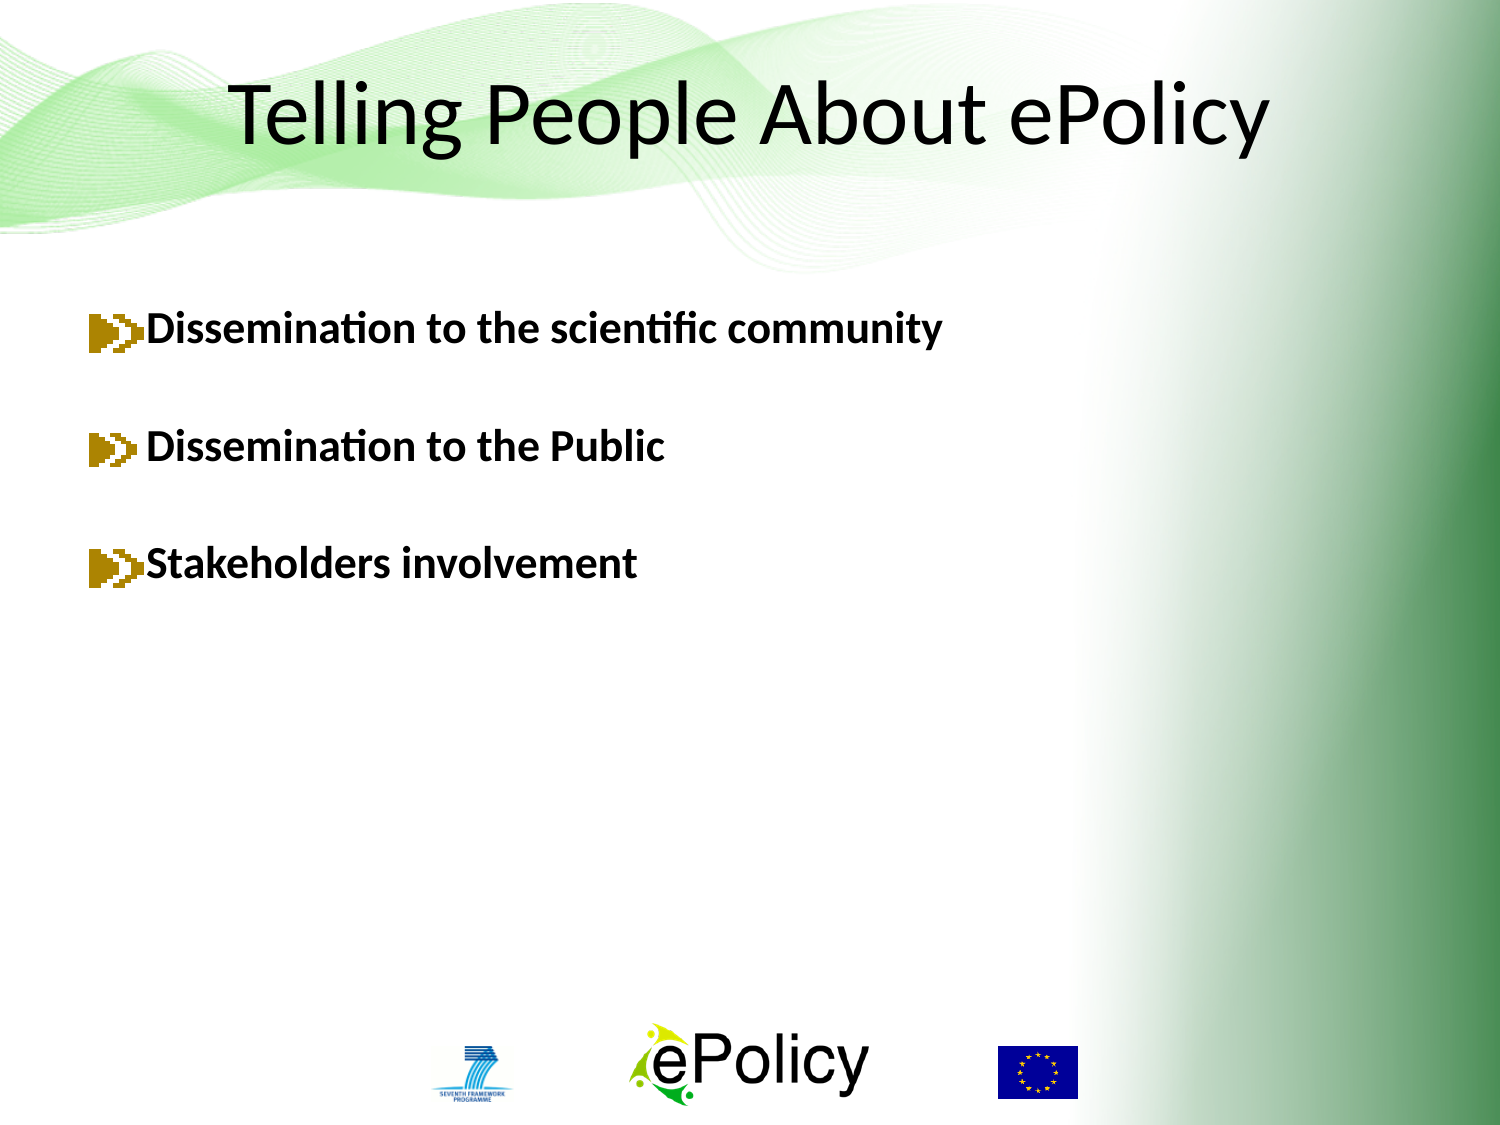

# Telling People About ePolicy
Dissemination to the scientific community
Dissemination to the Public
Stakeholders involvement